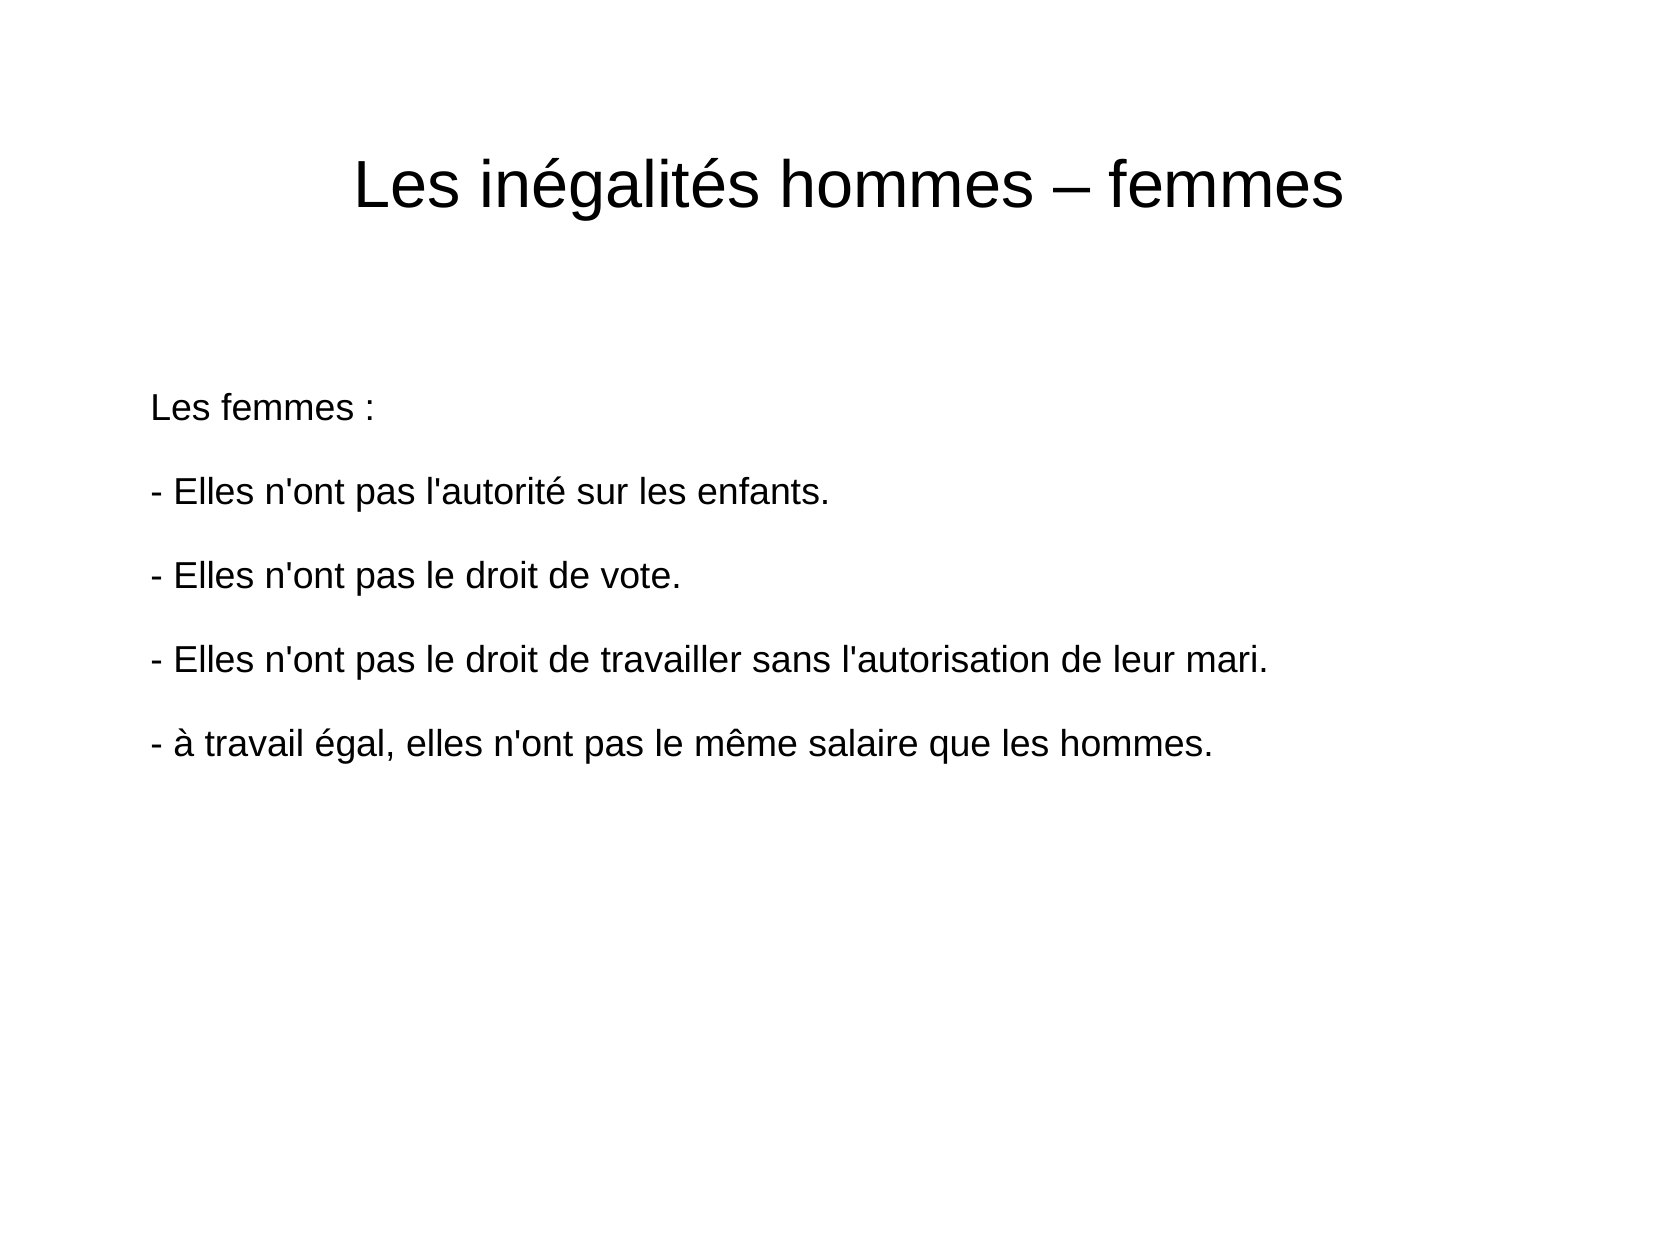

# Les inégalités hommes – femmes
Les femmes :
- Elles n'ont pas l'autorité sur les enfants.
- Elles n'ont pas le droit de vote.
- Elles n'ont pas le droit de travailler sans l'autorisation de leur mari.
- à travail égal, elles n'ont pas le même salaire que les hommes.